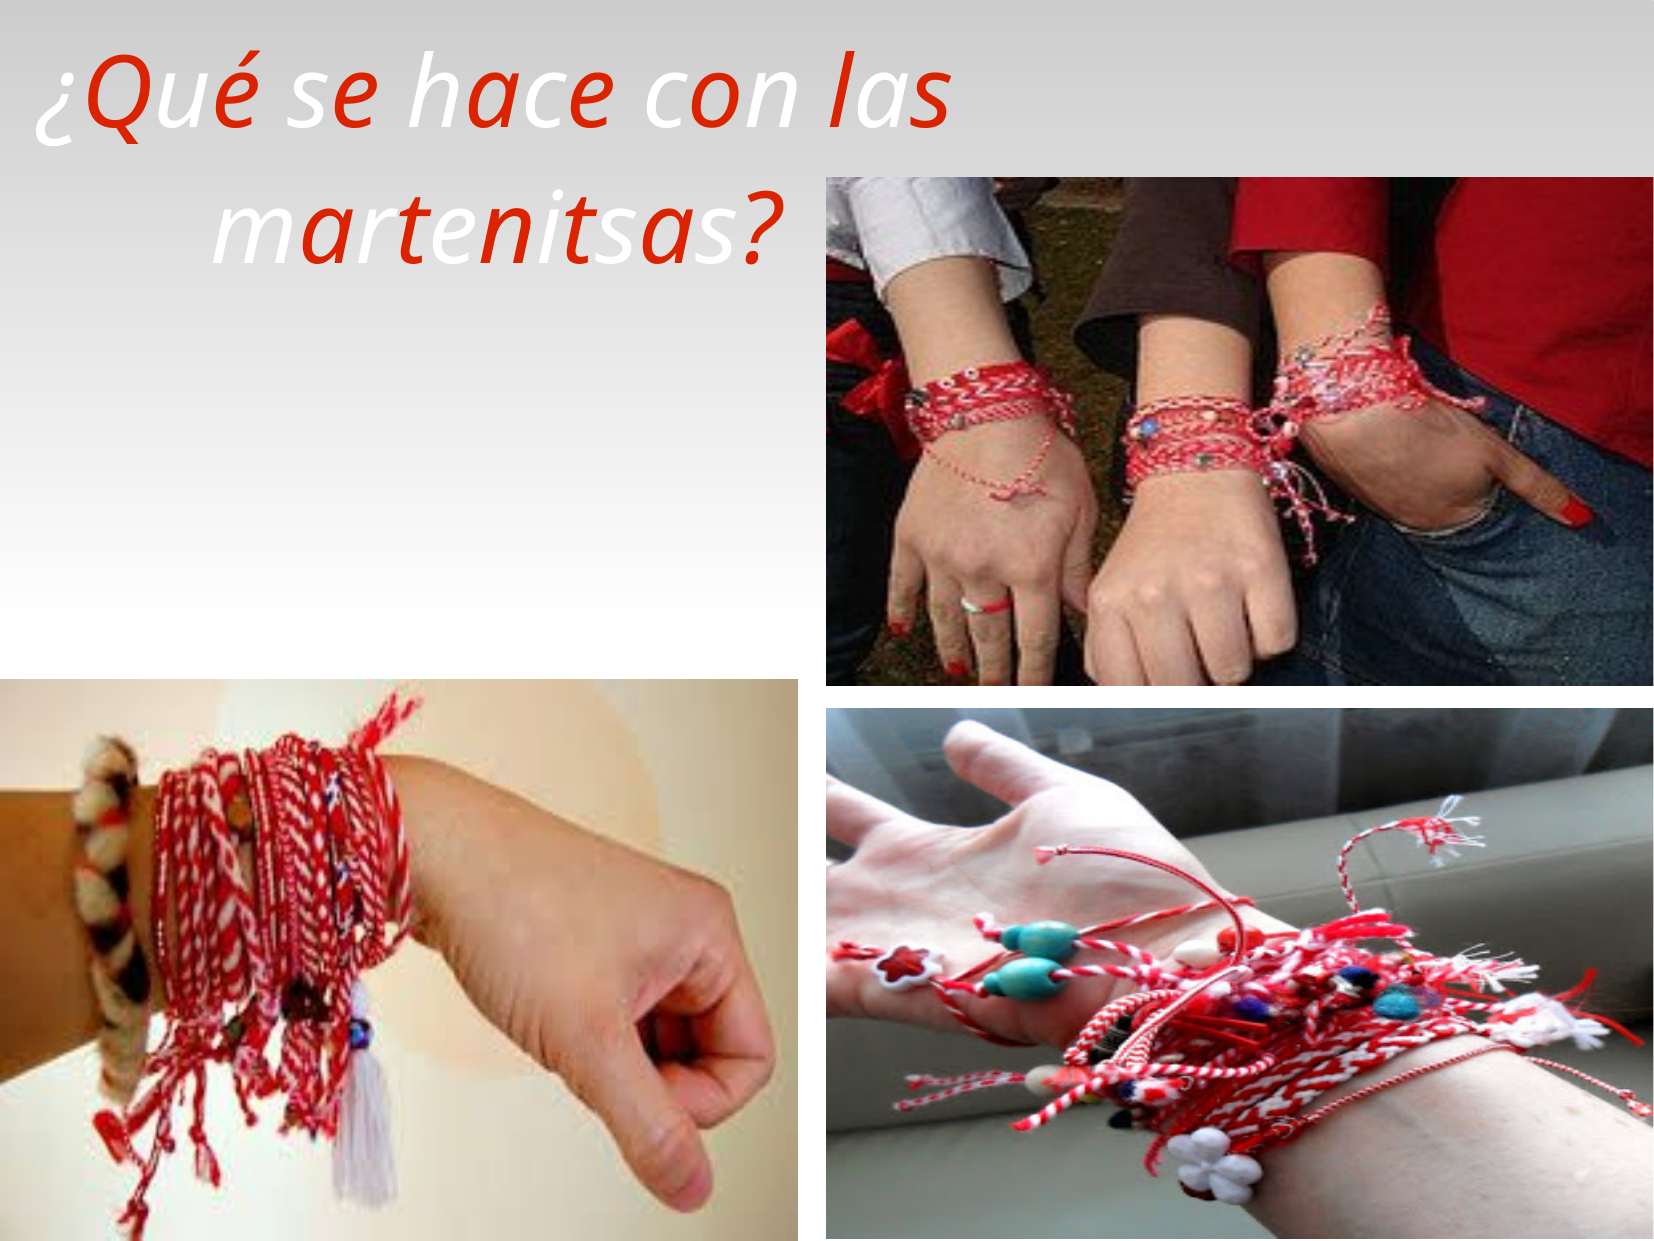

# ¿Qué se hace con las martenitsas?